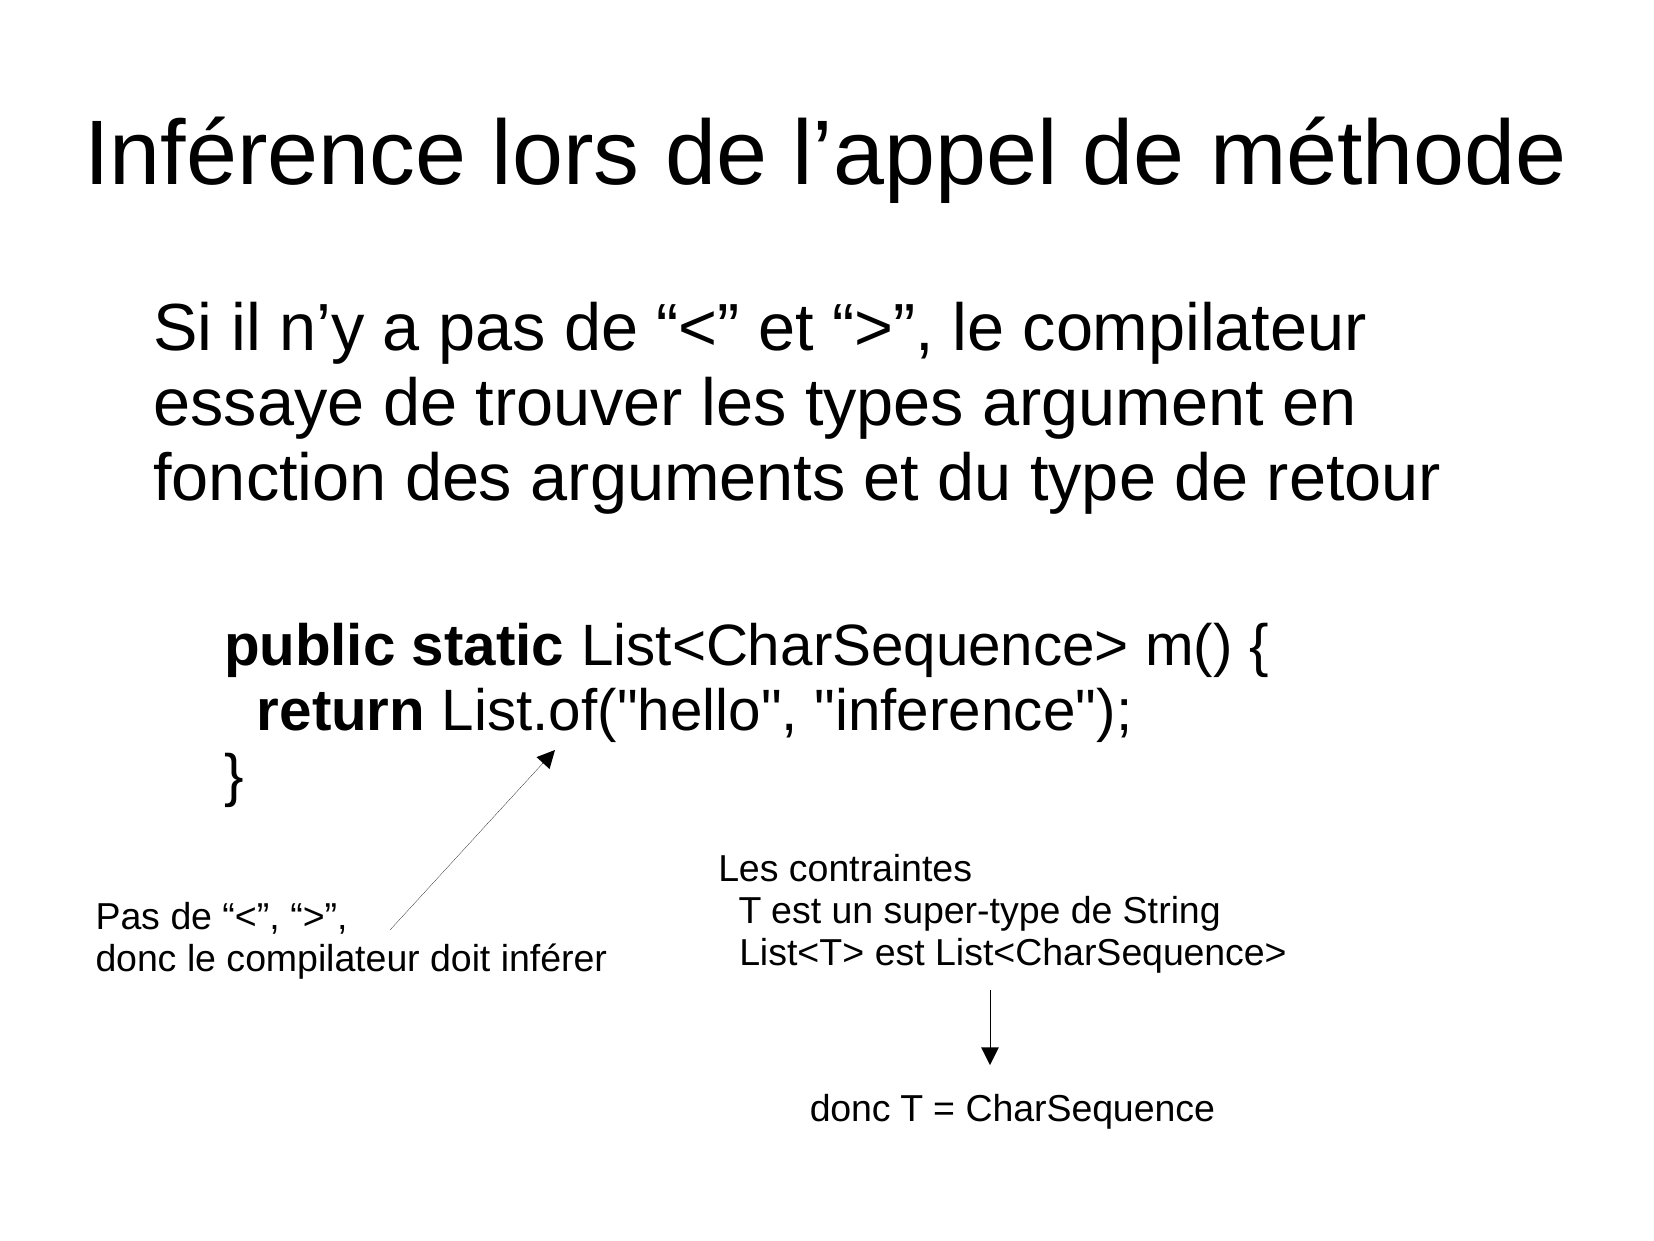

# Inférence lors de l’appel de méthode
Si il n’y a pas de “<” et “>”, le compilateur essaye de trouver les types argument en fonction des arguments et du type de retour
public static List<CharSequence> m() {
 return List.of("hello", "inference");
}
Les contraintes
 T est un super-type de String
 List<T> est List<CharSequence>
Pas de “<”, “>”,
donc le compilateur doit inférer
donc T = CharSequence